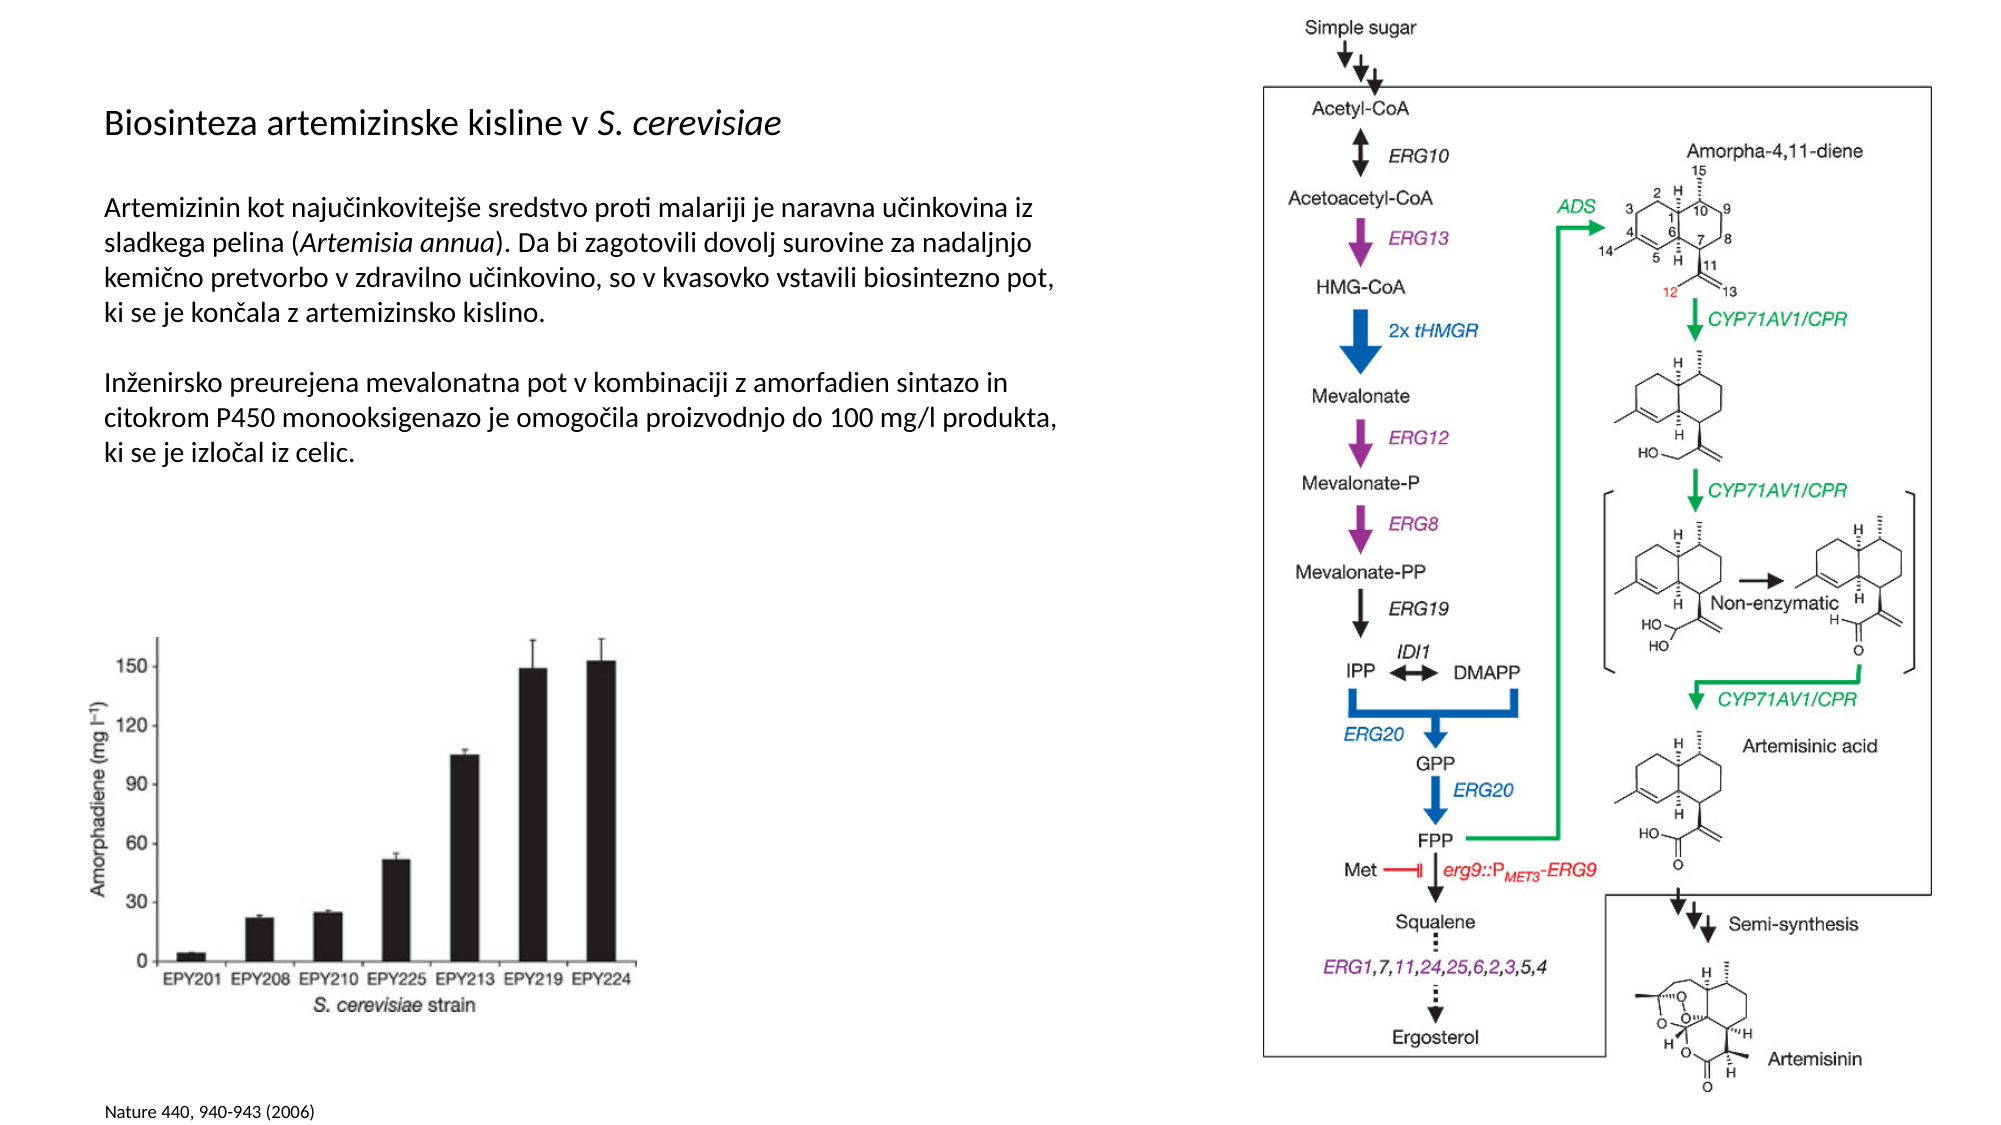

Biosinteza artemizinske kisline v S. cerevisiae
Artemizinin kot najučinkovitejše sredstvo proti malariji je naravna učinkovina iz sladkega pelina (Artemisia annua). Da bi zagotovili dovolj surovine za nadaljnjo kemično pretvorbo v zdravilno učinkovino, so v kvasovko vstavili biosintezno pot, ki se je končala z artemizinsko kislino.
Inženirsko preurejena mevalonatna pot v kombinaciji z amorfadien sintazo in citokrom P450 monooksigenazo je omogočila proizvodnjo do 100 mg/l produkta, ki se je izločal iz celic.
Nature 440, 940-943 (2006)